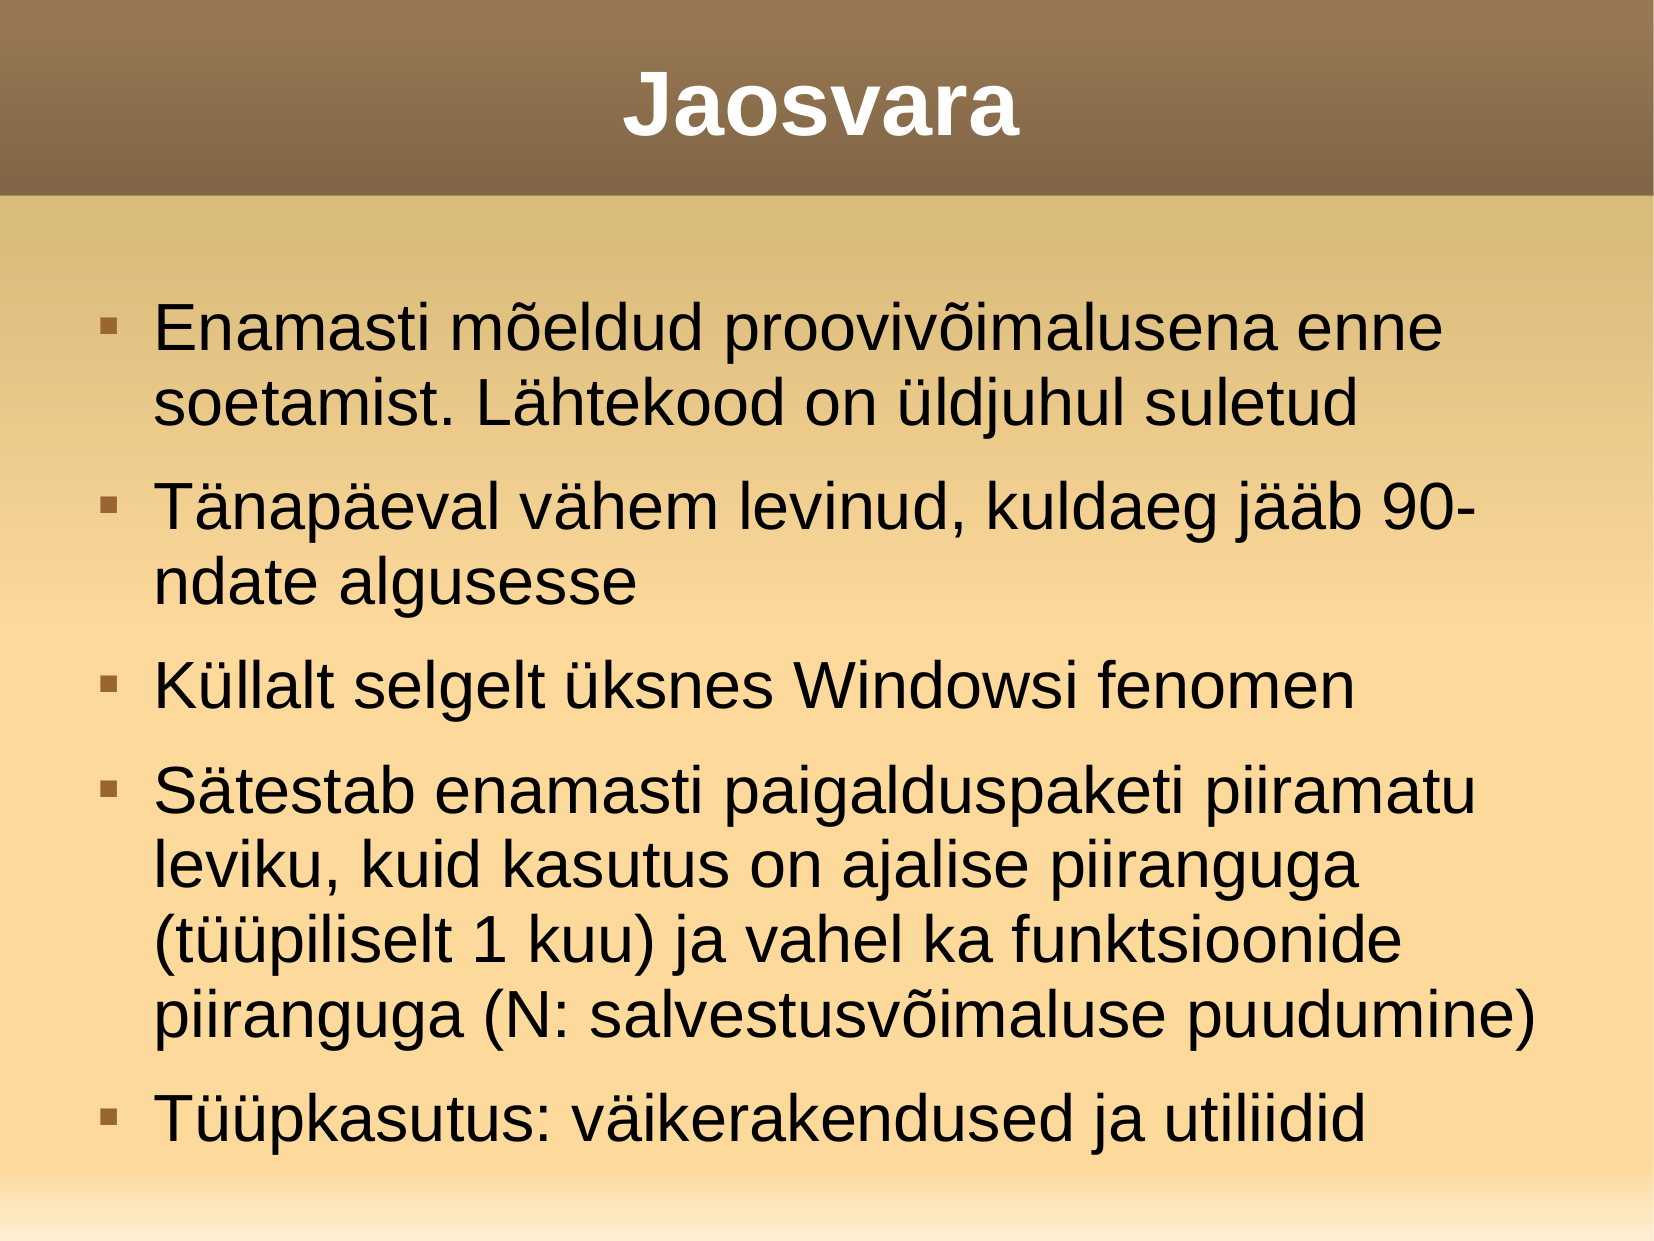

# Jaosvara
Enamasti mõeldud proovivõimalusena enne soetamist. Lähtekood on üldjuhul suletud
Tänapäeval vähem levinud, kuldaeg jääb 90-ndate algusesse
Küllalt selgelt üksnes Windowsi fenomen
Sätestab enamasti paigalduspaketi piiramatu leviku, kuid kasutus on ajalise piiranguga (tüüpiliselt 1 kuu) ja vahel ka funktsioonide piiranguga (N: salvestusvõimaluse puudumine)
Tüüpkasutus: väikerakendused ja utiliidid